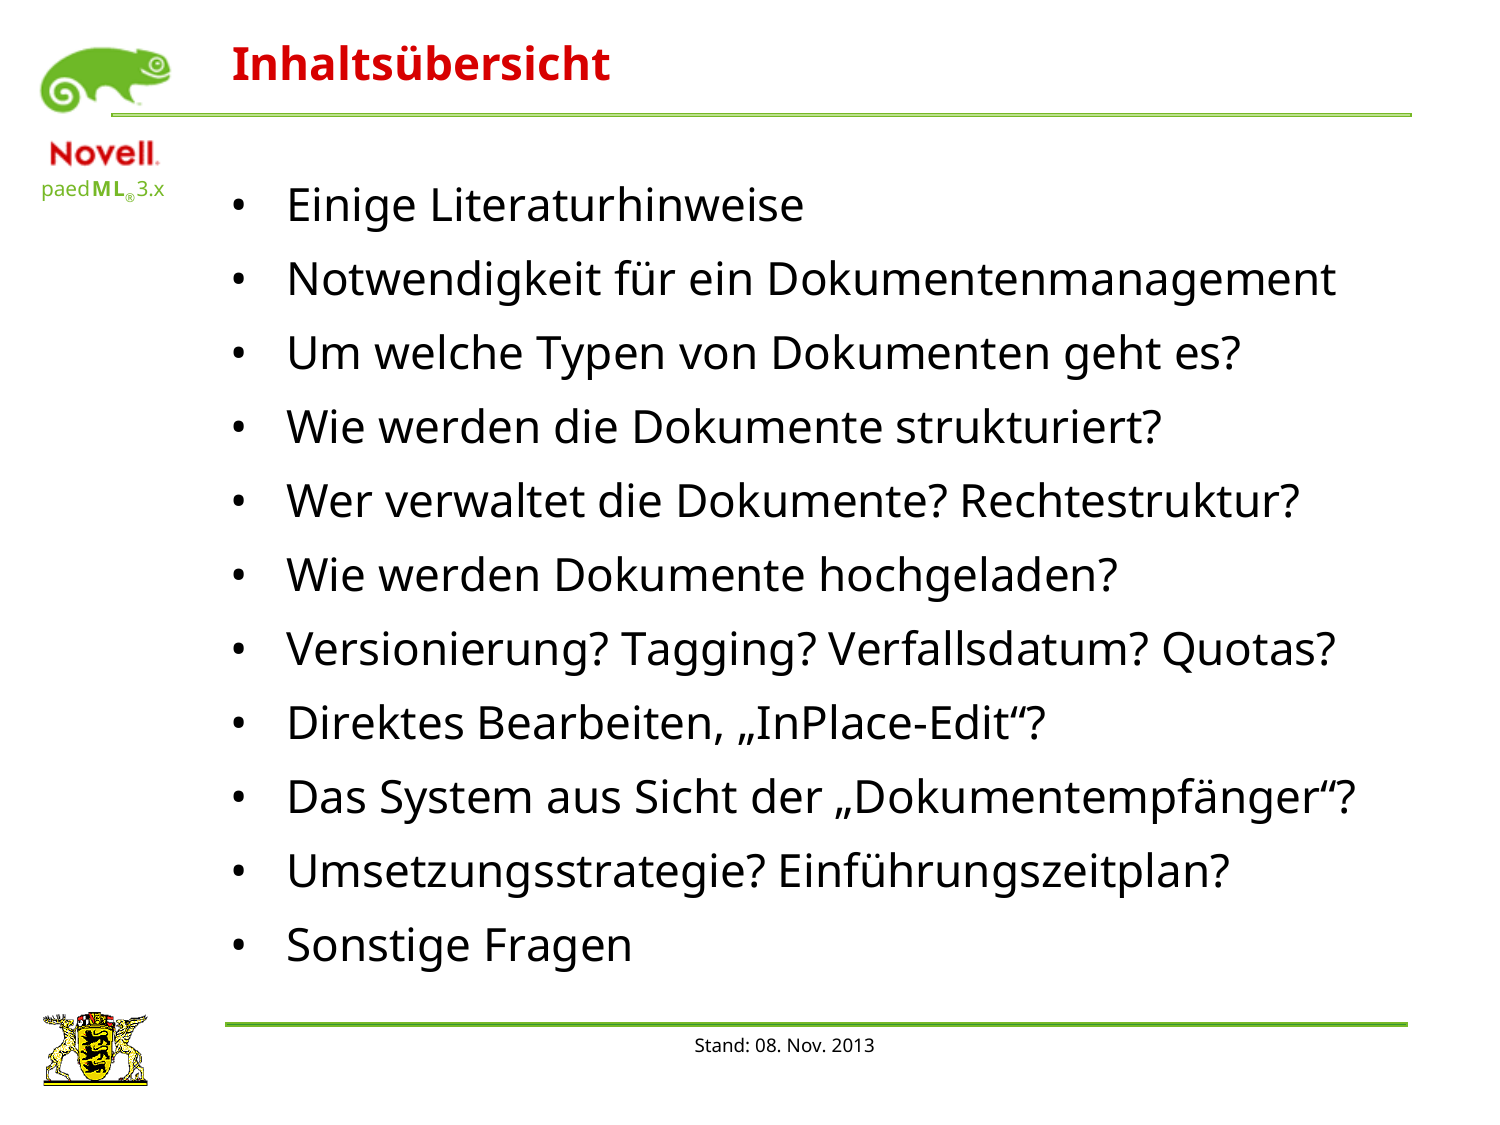

# Inhaltsübersicht
Einige Literaturhinweise
Notwendigkeit für ein Dokumentenmanagement
Um welche Typen von Dokumenten geht es?
Wie werden die Dokumente strukturiert?
Wer verwaltet die Dokumente? Rechtestruktur?
Wie werden Dokumente hochgeladen?
Versionierung? Tagging? Verfallsdatum? Quotas?
Direktes Bearbeiten, „InPlace-Edit“?
Das System aus Sicht der „Dokumentempfänger“?
Umsetzungsstrategie? Einführungszeitplan?
Sonstige Fragen
08. Nov. 2013